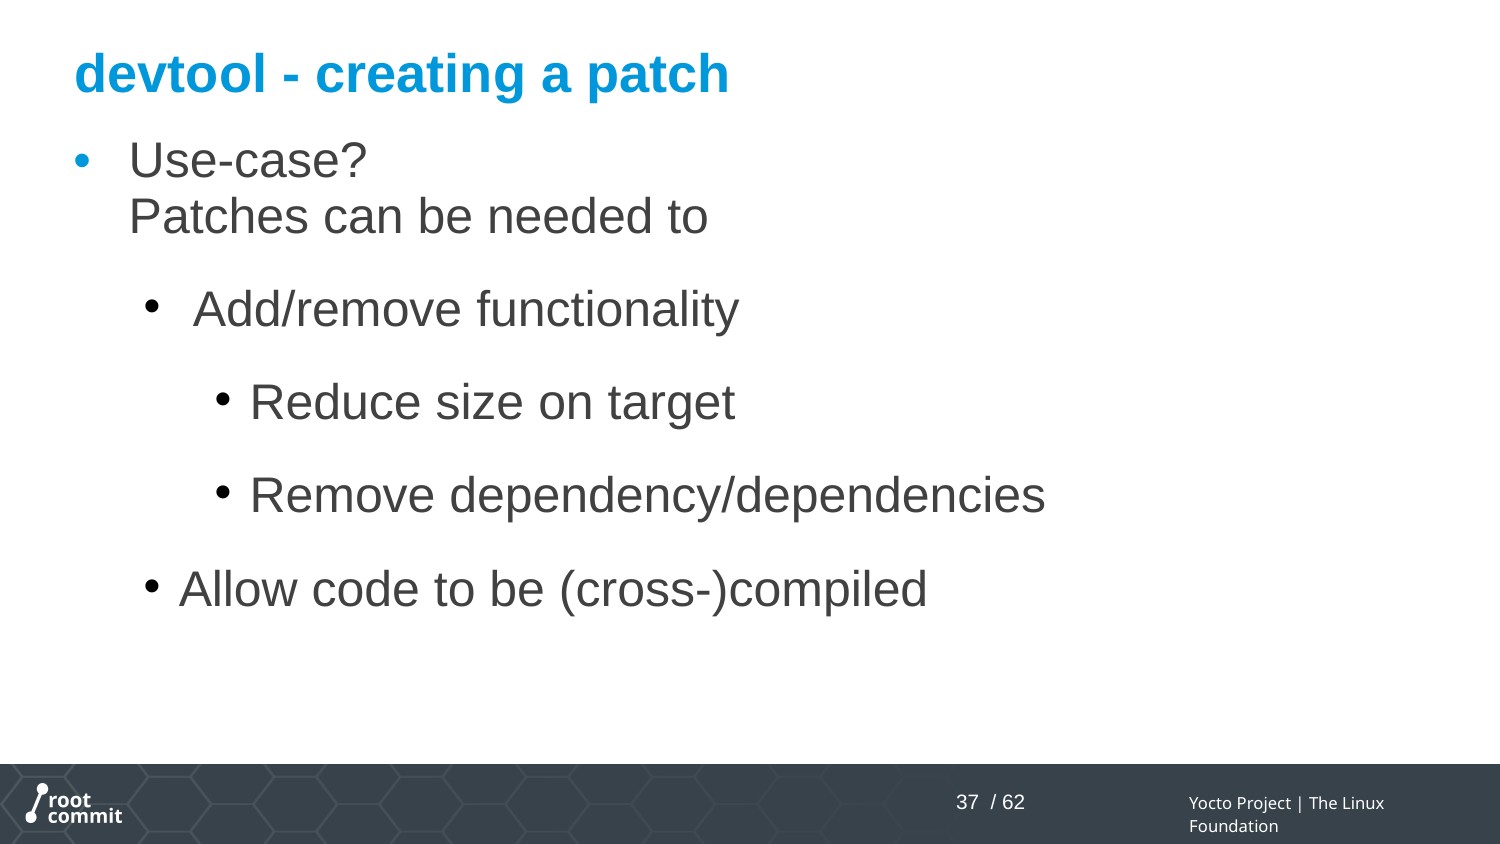

devtool - creating a patch
Use-case?
Patches can be needed to
 Add/remove functionality
Reduce size on target
Remove dependency/dependencies
Allow code to be (cross-)compiled